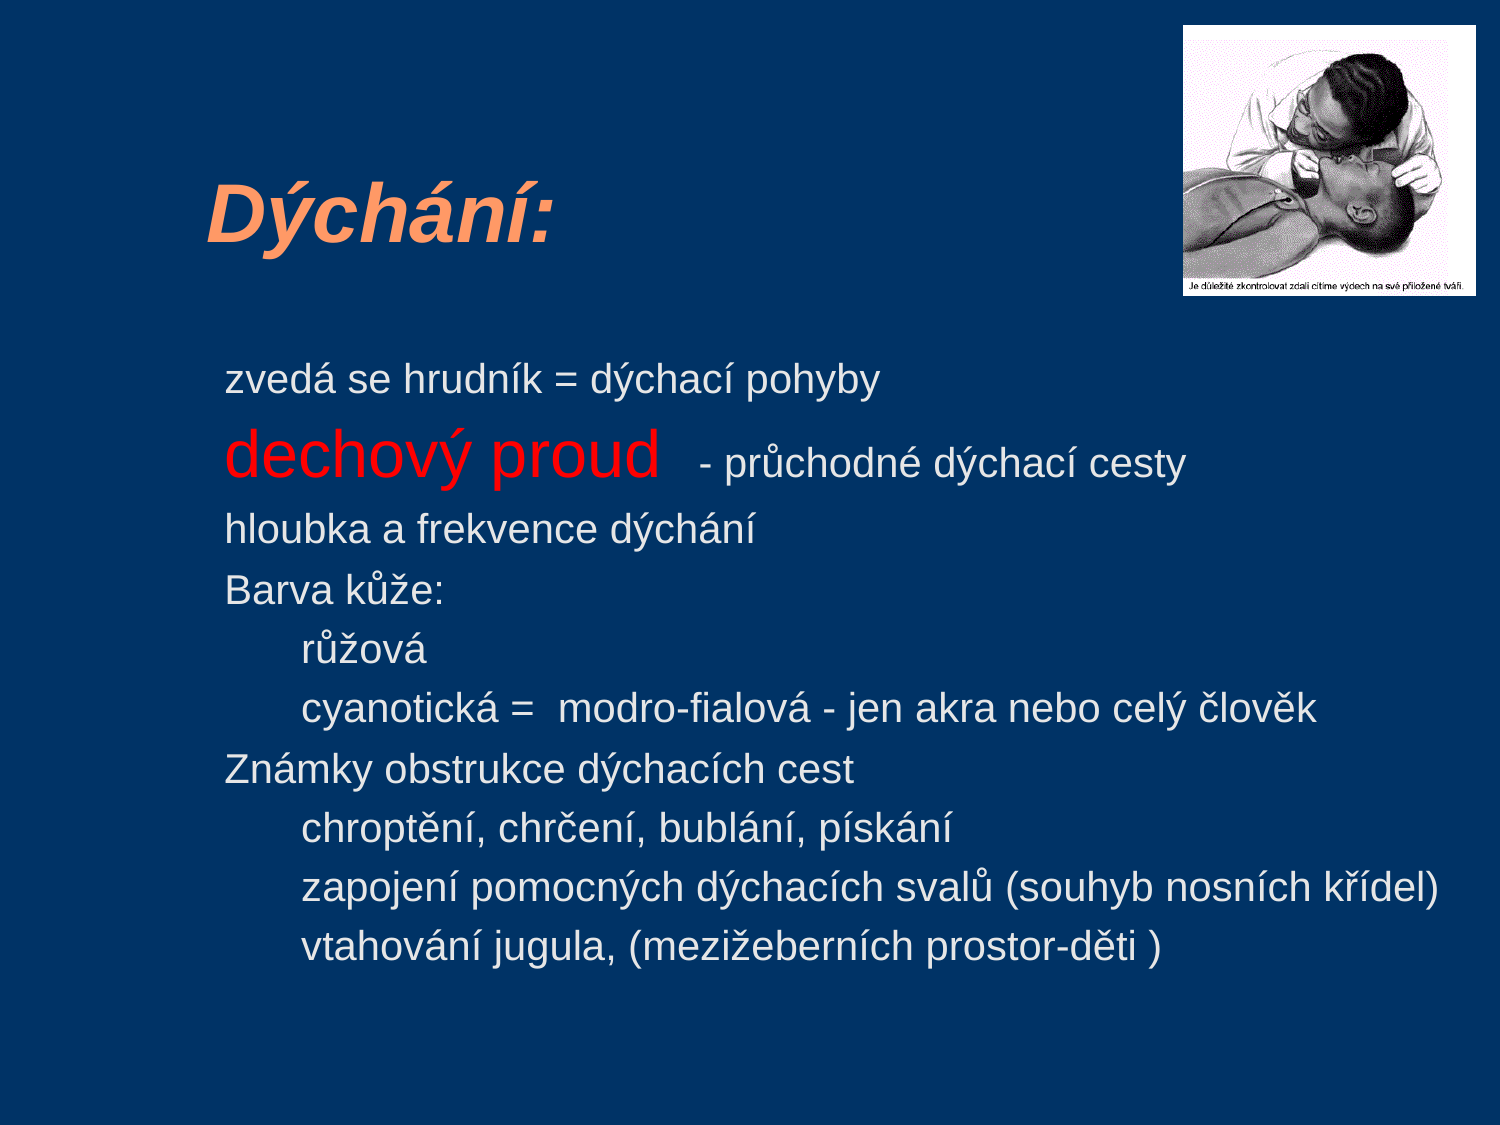

# Dýchání:
zvedá se hrudník = dýchací pohyby
dechový proud - průchodné dýchací cesty
hloubka a frekvence dýchání
Barva kůže:
růžová
cyanotická = modro-fialová - jen akra nebo celý člověk
Známky obstrukce dýchacích cest
chroptění, chrčení, bublání, pískání
zapojení pomocných dýchacích svalů (souhyb nosních křídel)
vtahování jugula, (mezižeberních prostor-děti )